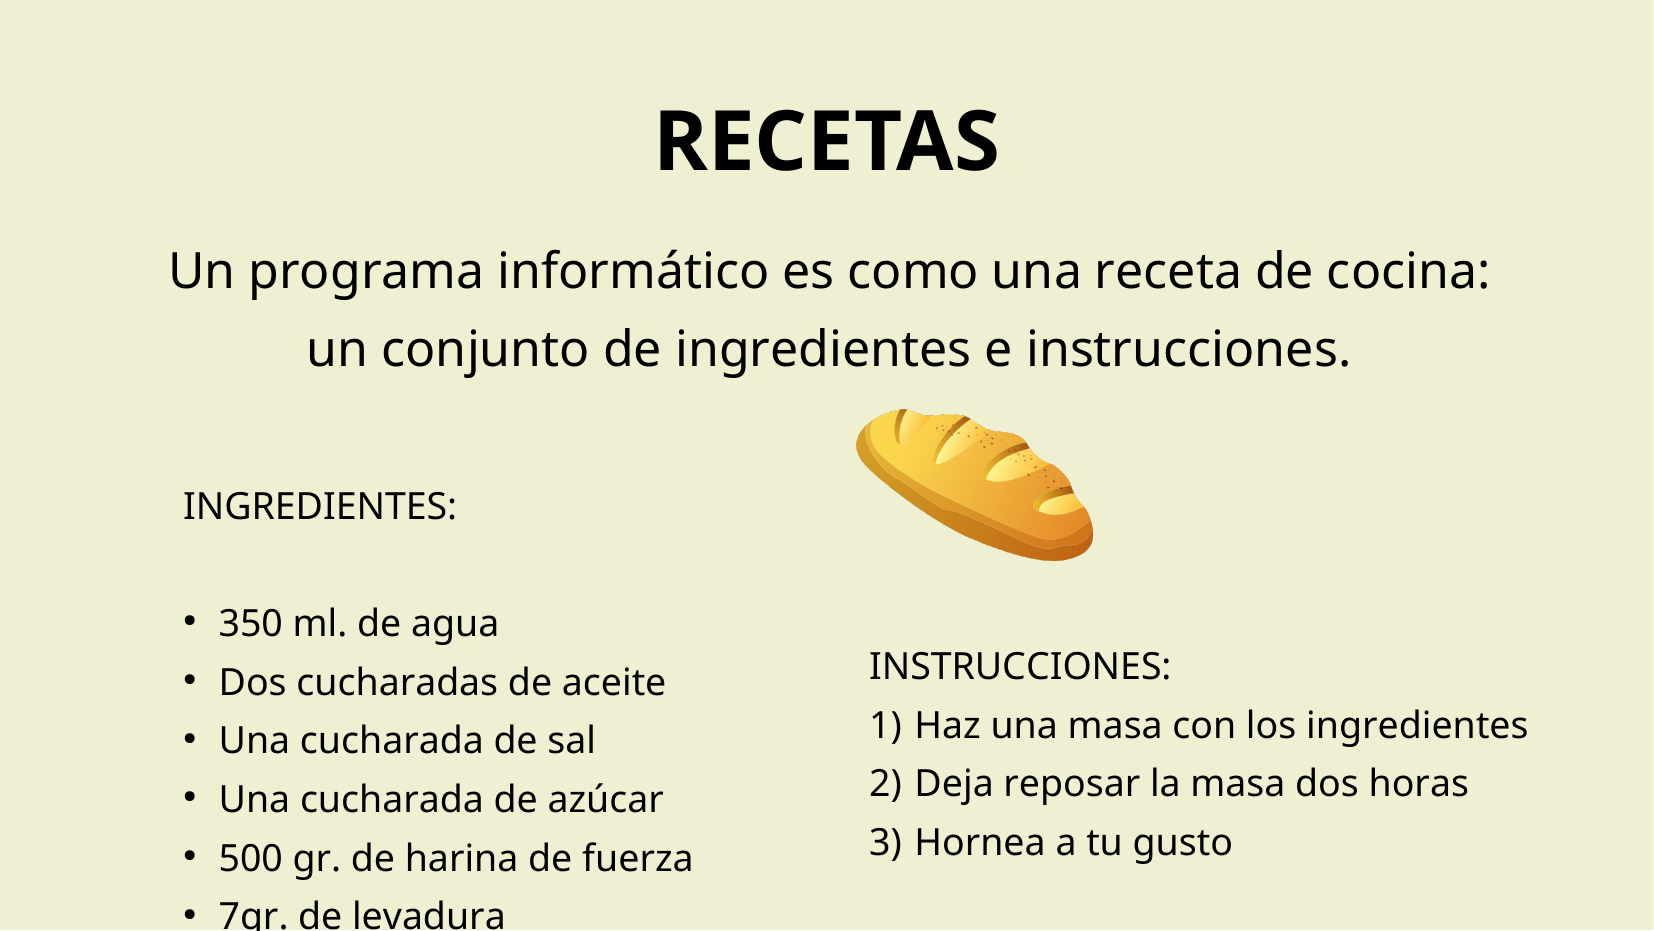

# recetas
Un programa informático es como una receta de cocina:
un conjunto de ingredientes e instrucciones.
INGREDIENTES:
350 ml. de agua
Dos cucharadas de aceite
Una cucharada de sal
Una cucharada de azúcar
500 gr. de harina de fuerza
7gr. de levadura
INSTRUCCIONES:
 Haz una masa con los ingredientes
 Deja reposar la masa dos horas
 Hornea a tu gusto